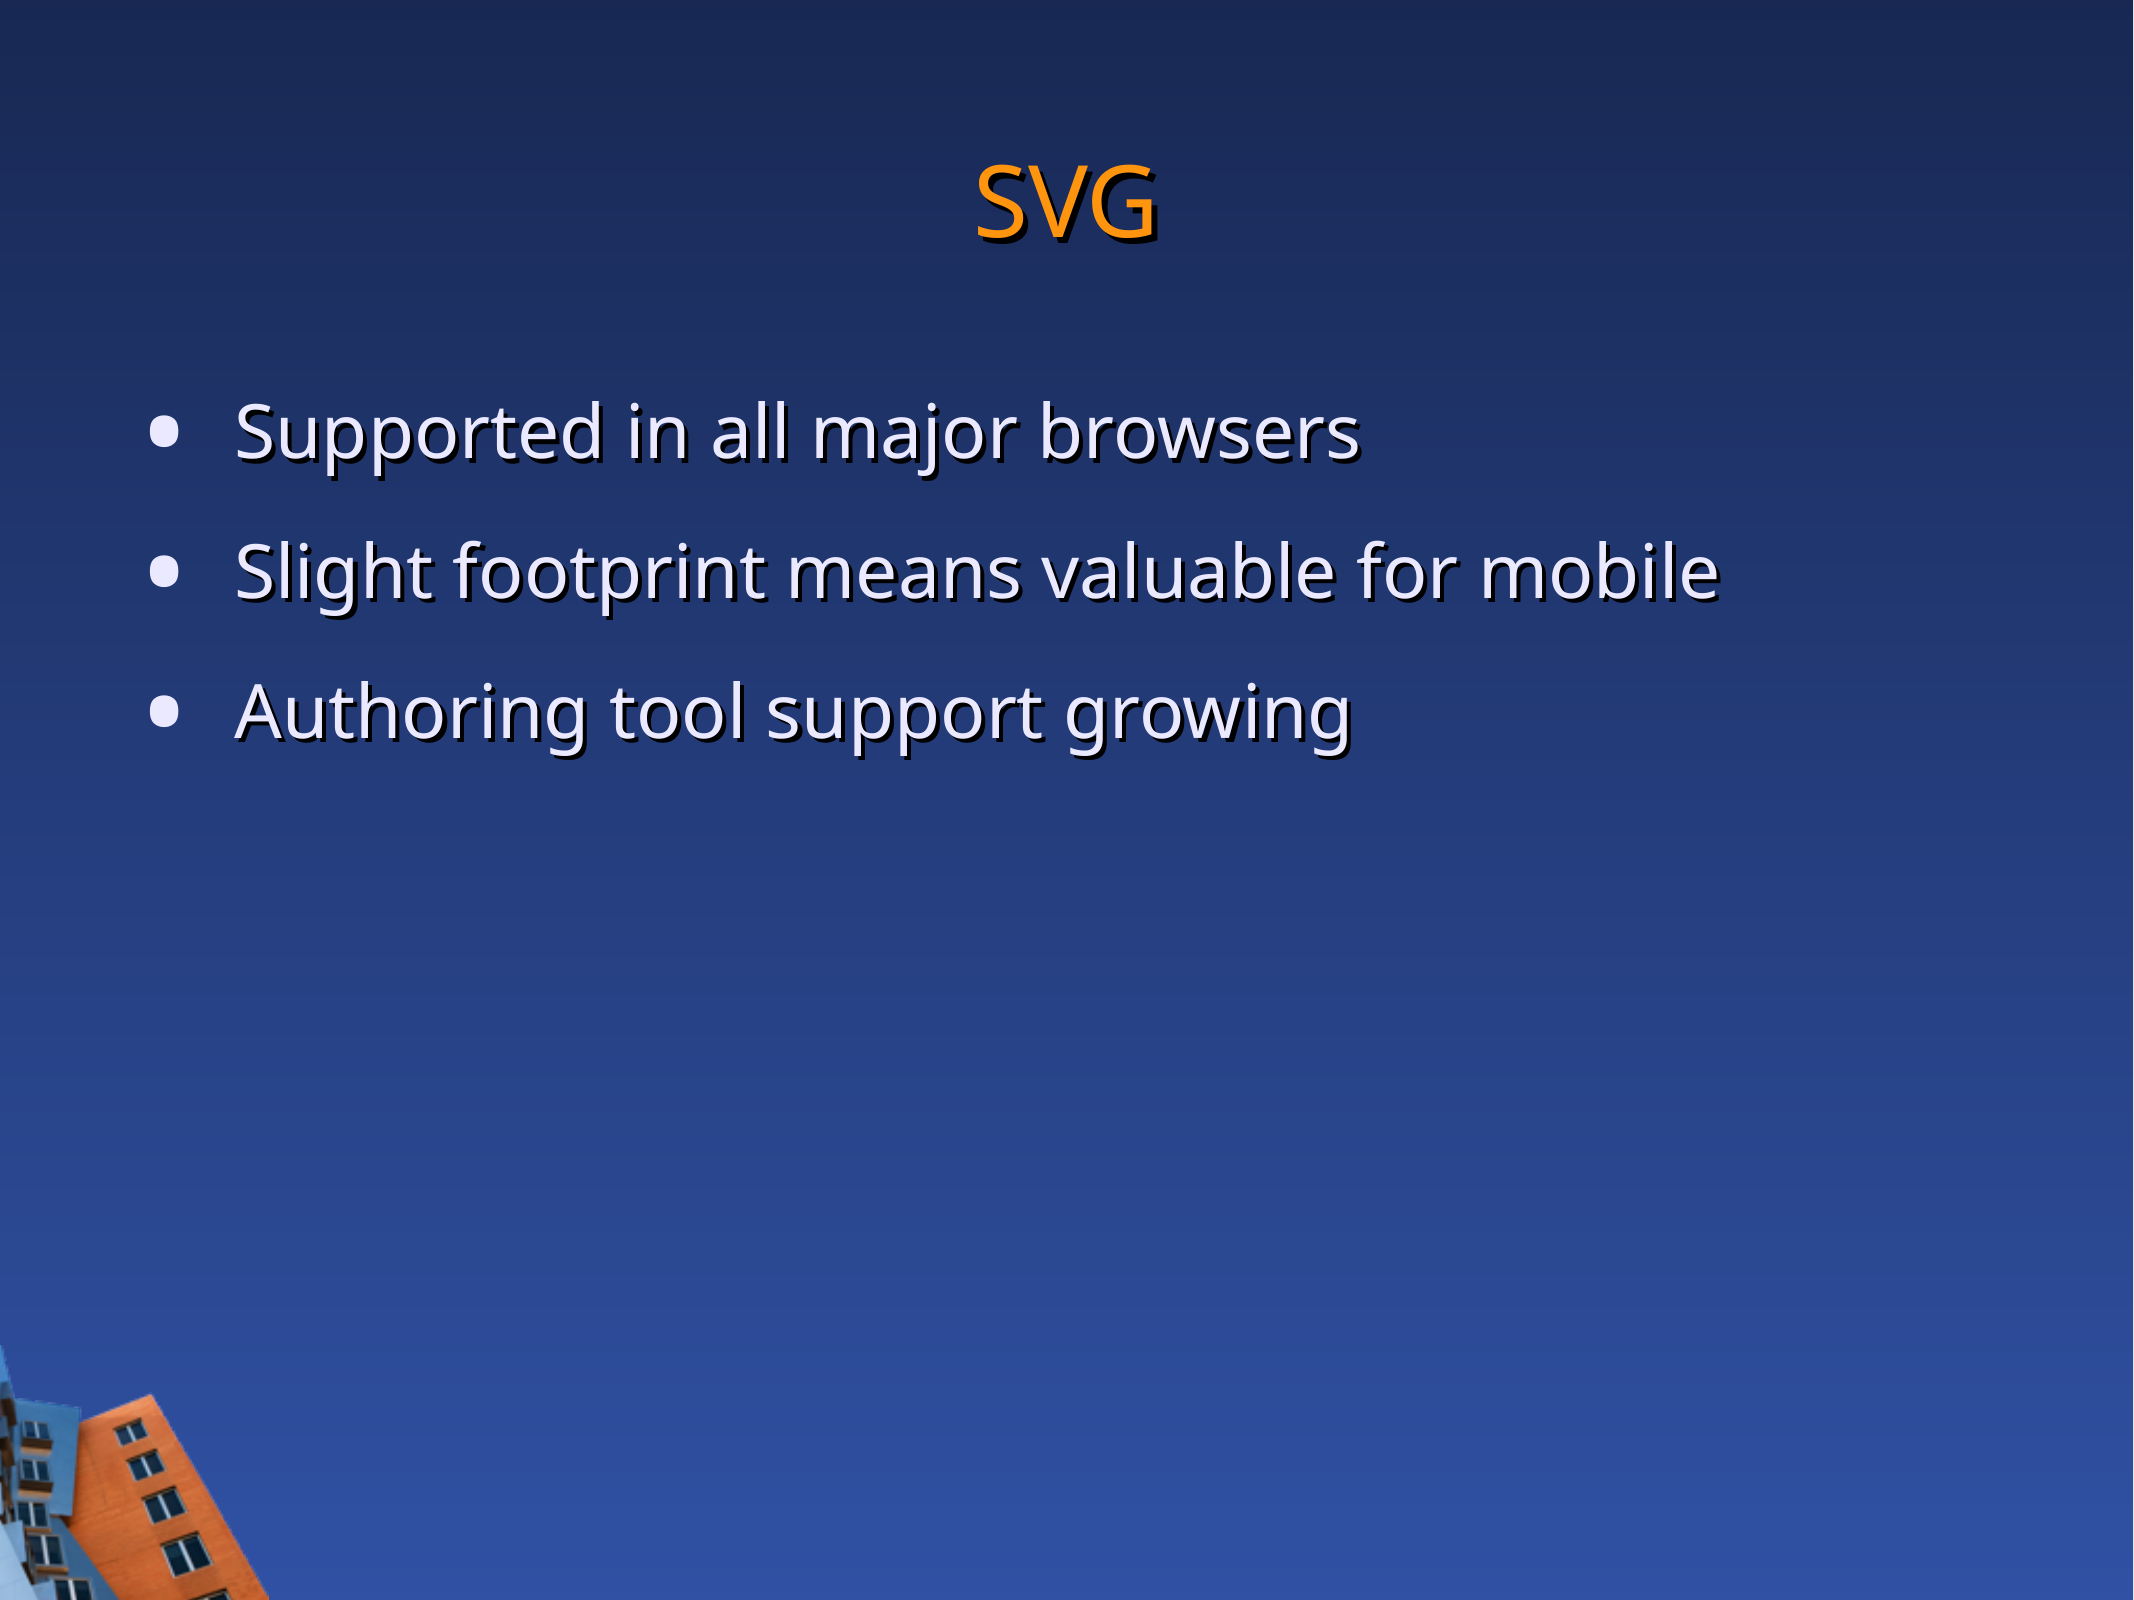

# SVG
Supported in all major browsers
Slight footprint means valuable for mobile
Authoring tool support growing